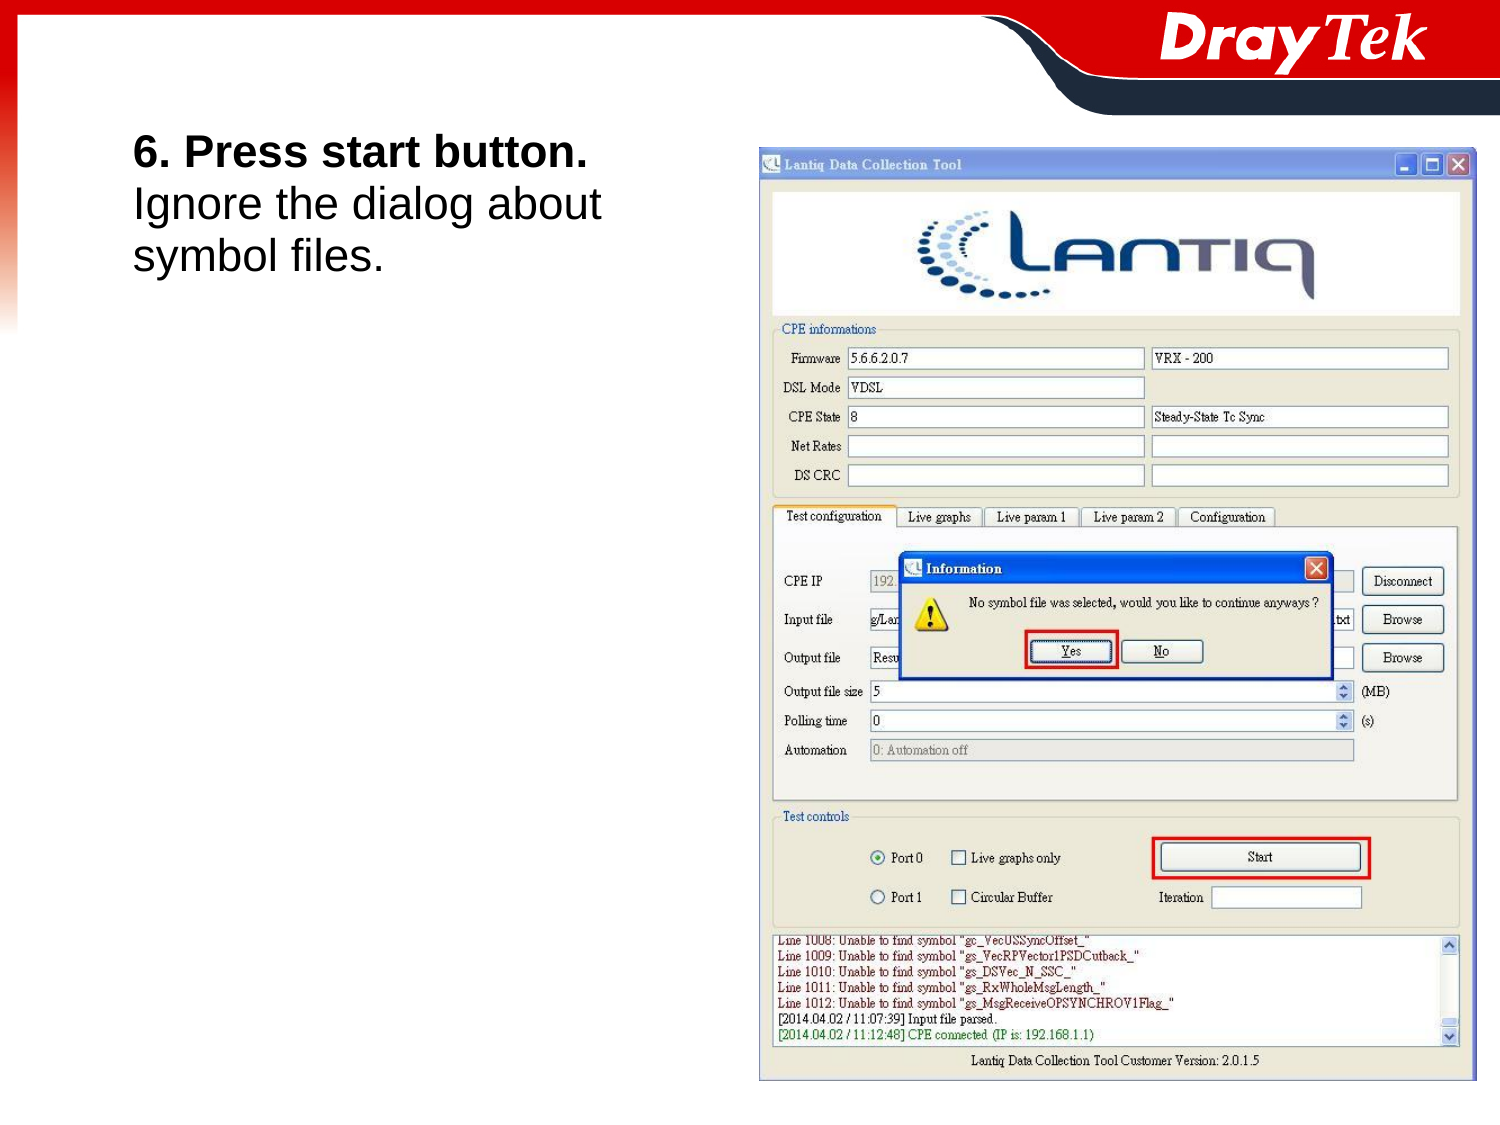

6. Press start button.
Ignore the dialog about symbol files.